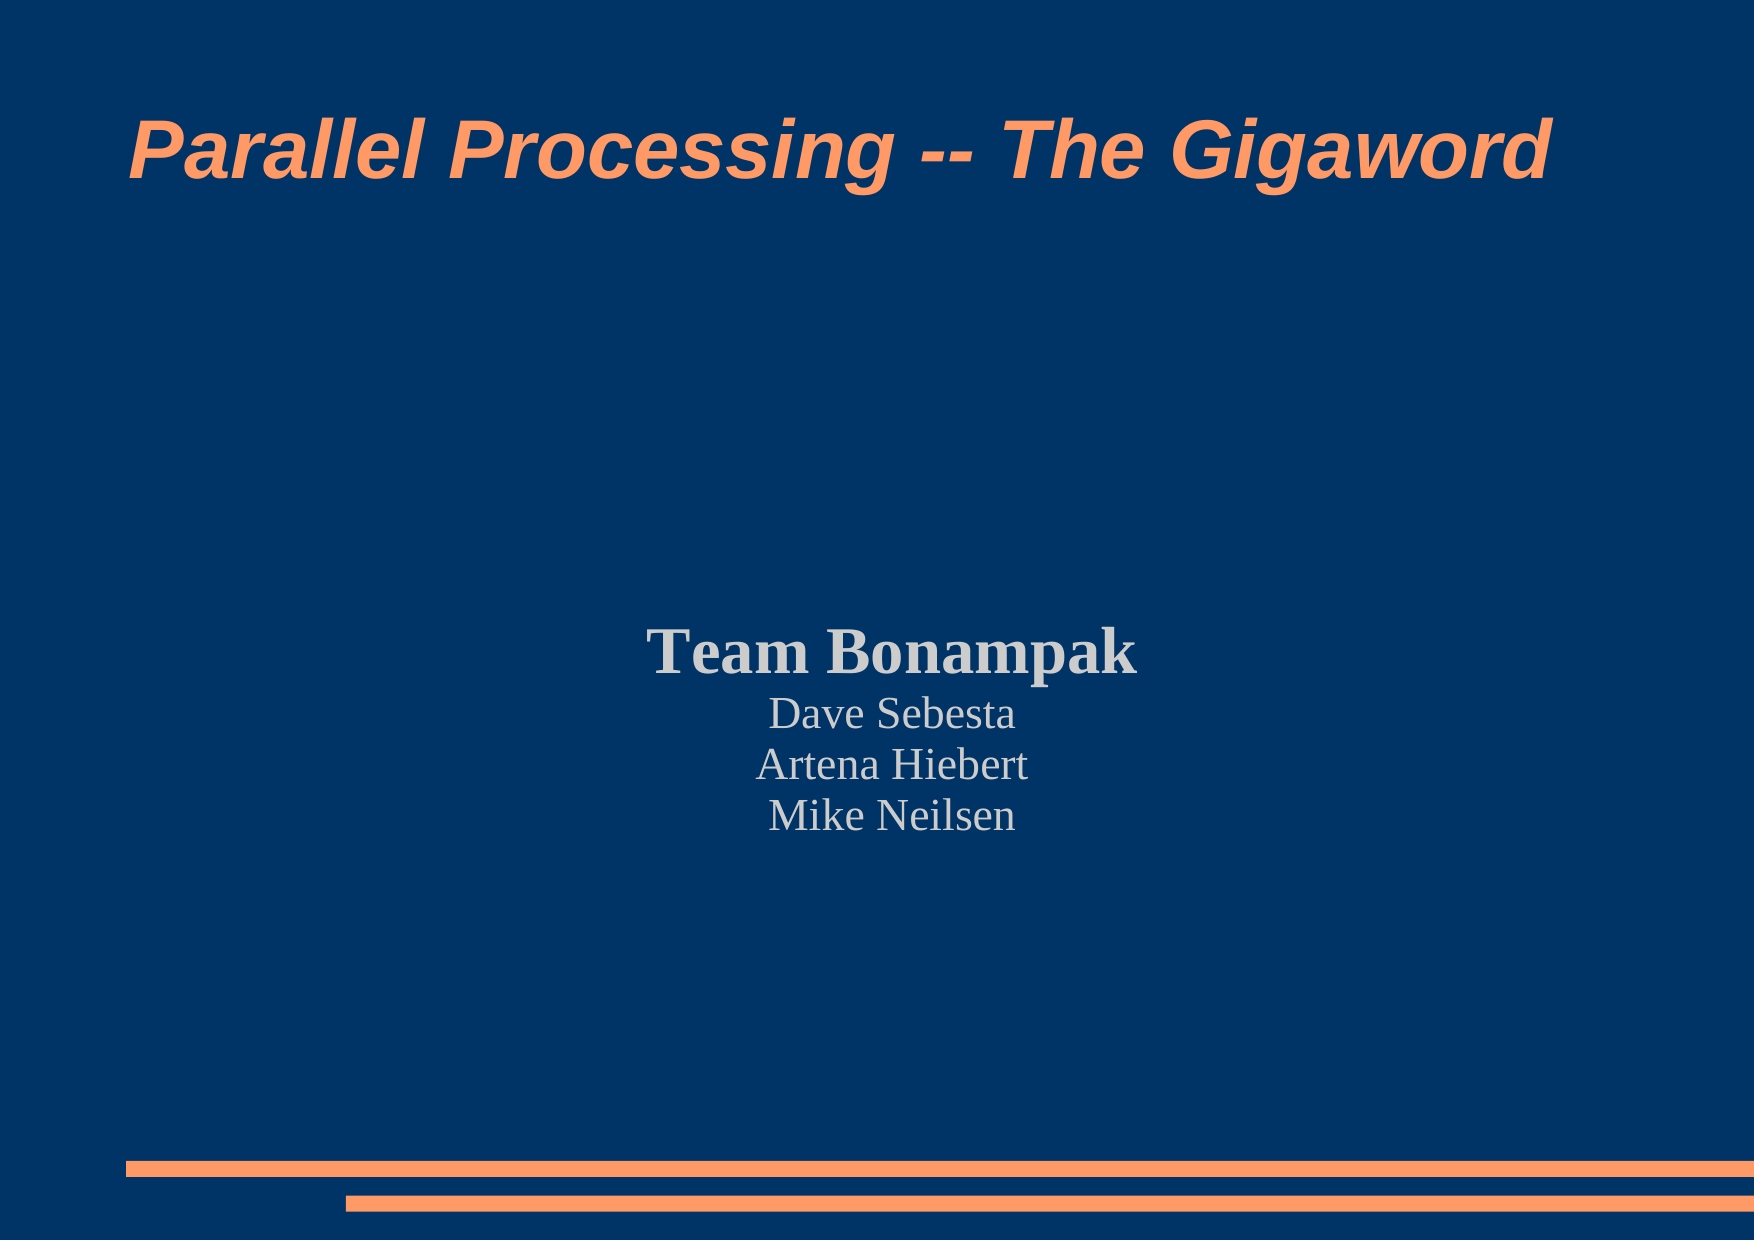

# Parallel Processing -- The Gigaword
Team Bonampak
Dave Sebesta
Artena Hiebert
Mike Neilsen